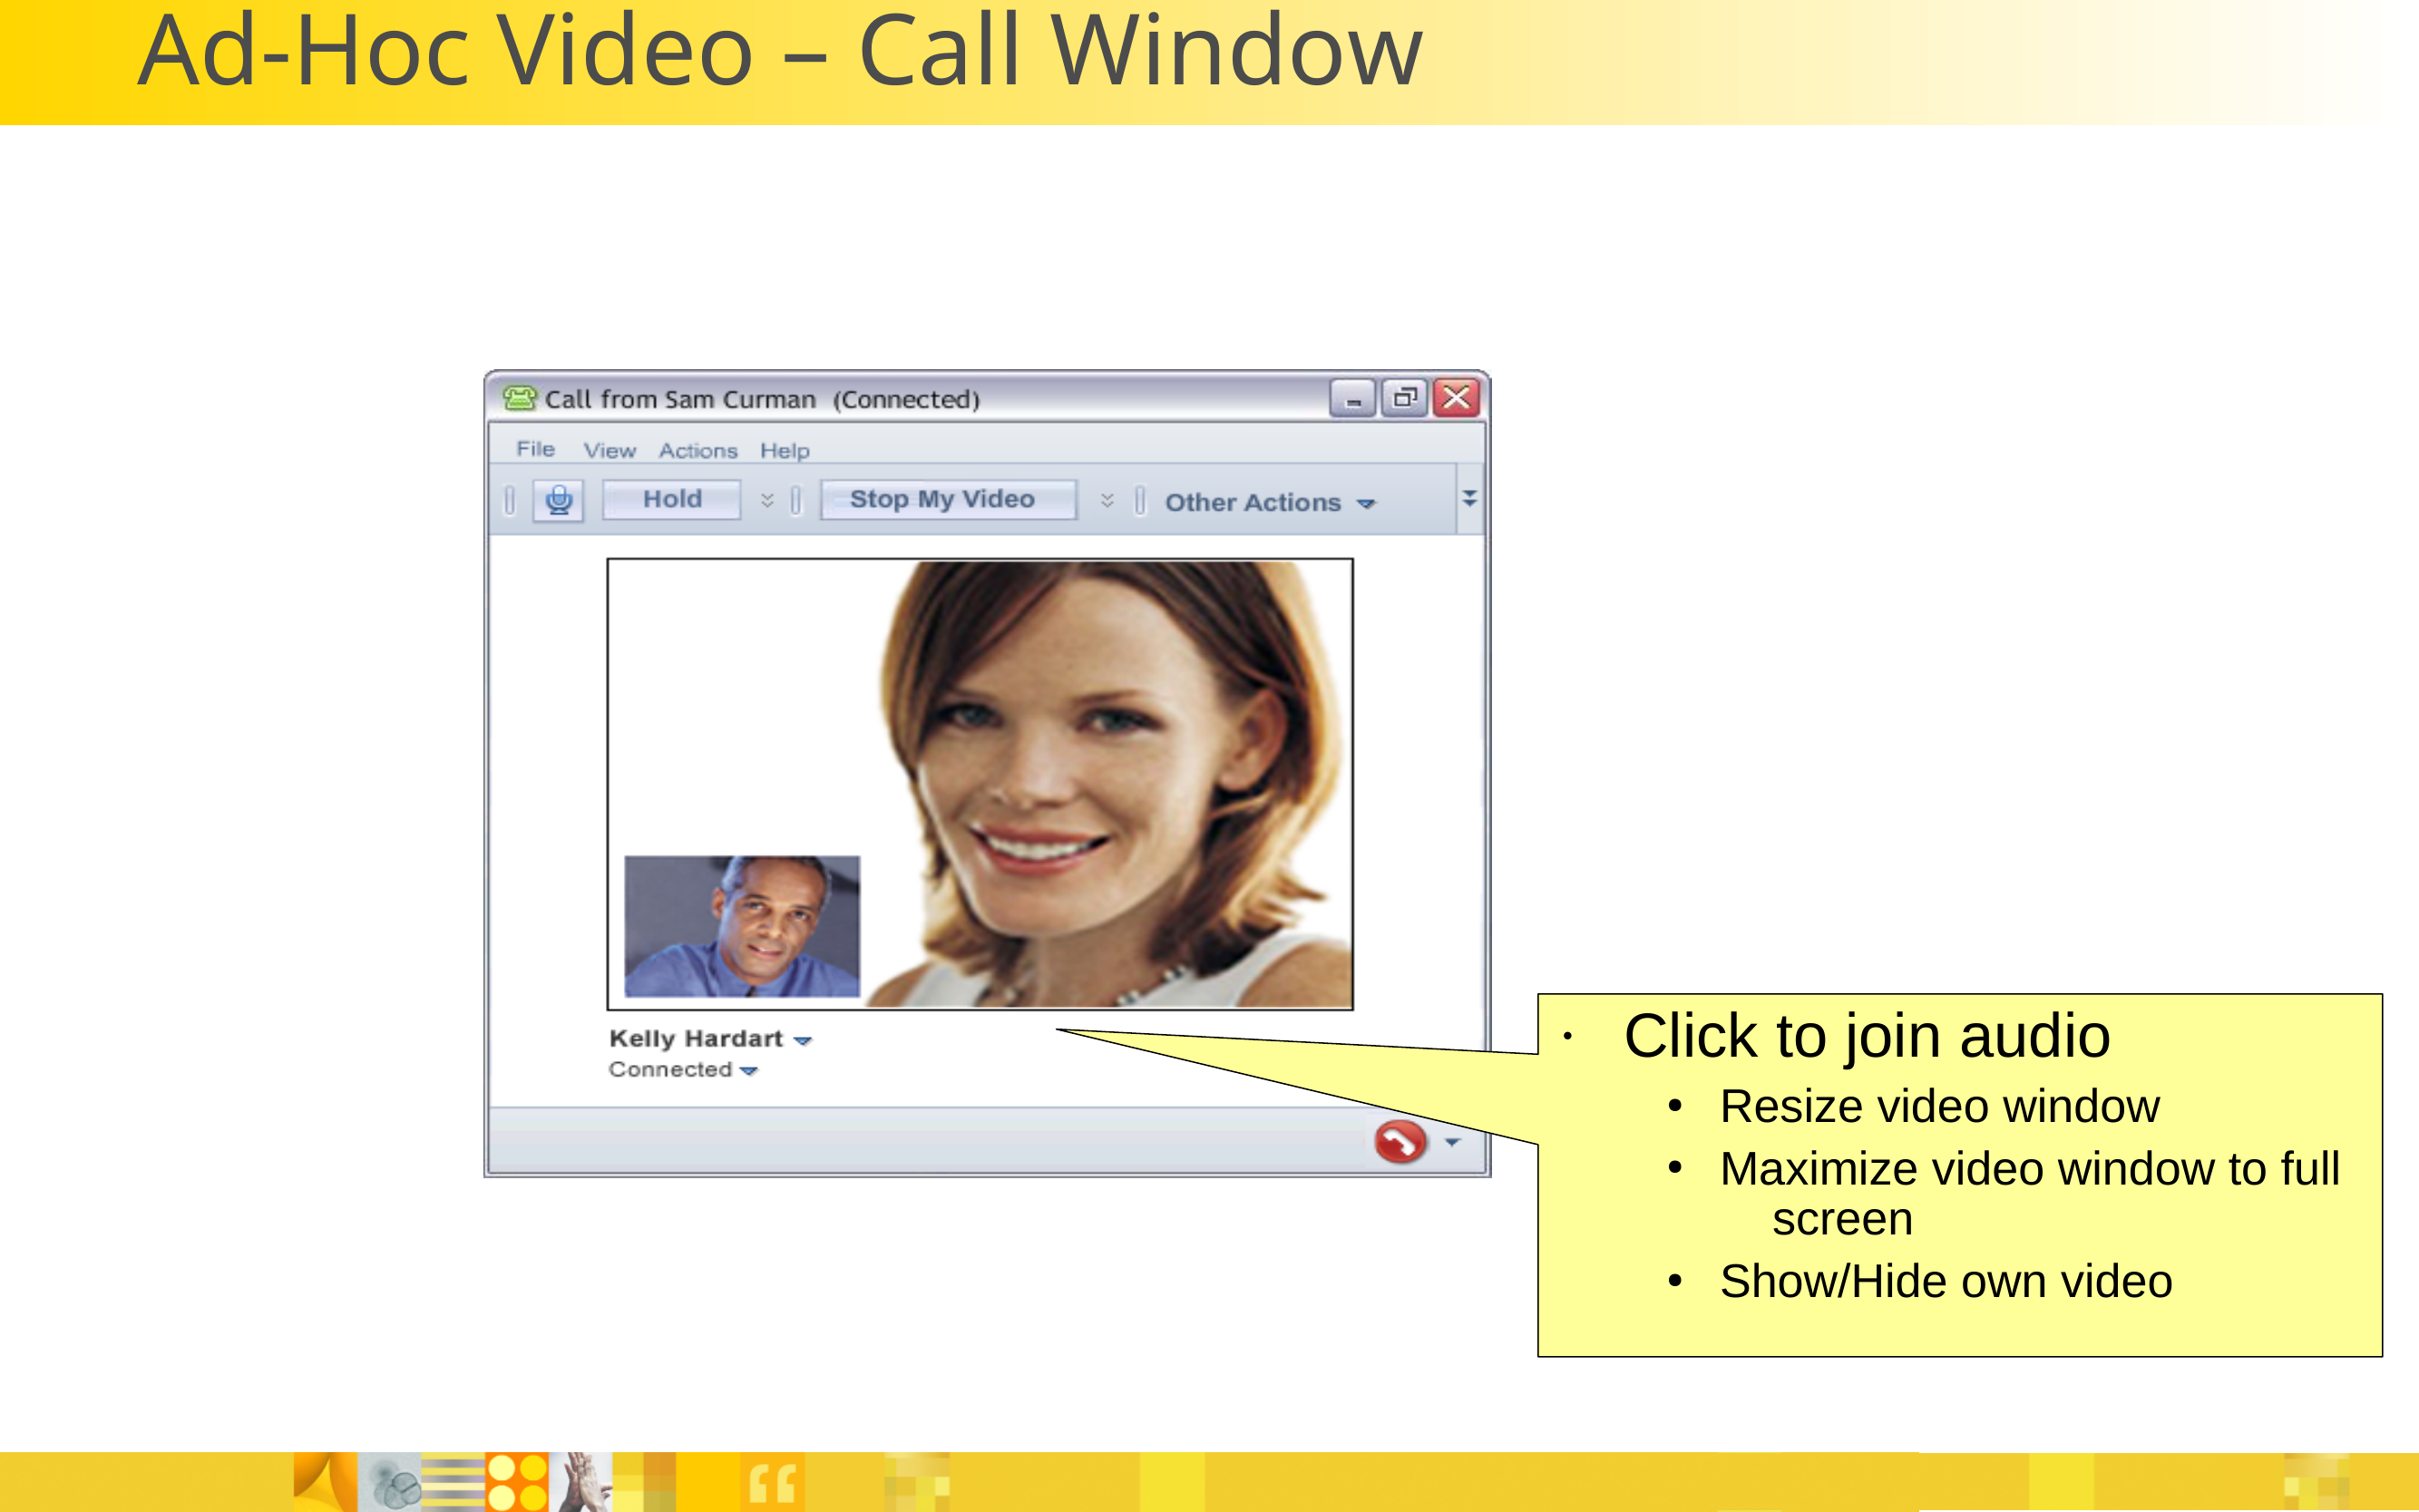

# Ad-Hoc Video – Call Window
Click to join audio
Resize video window
Maximize video window to full screen
Show/Hide own video